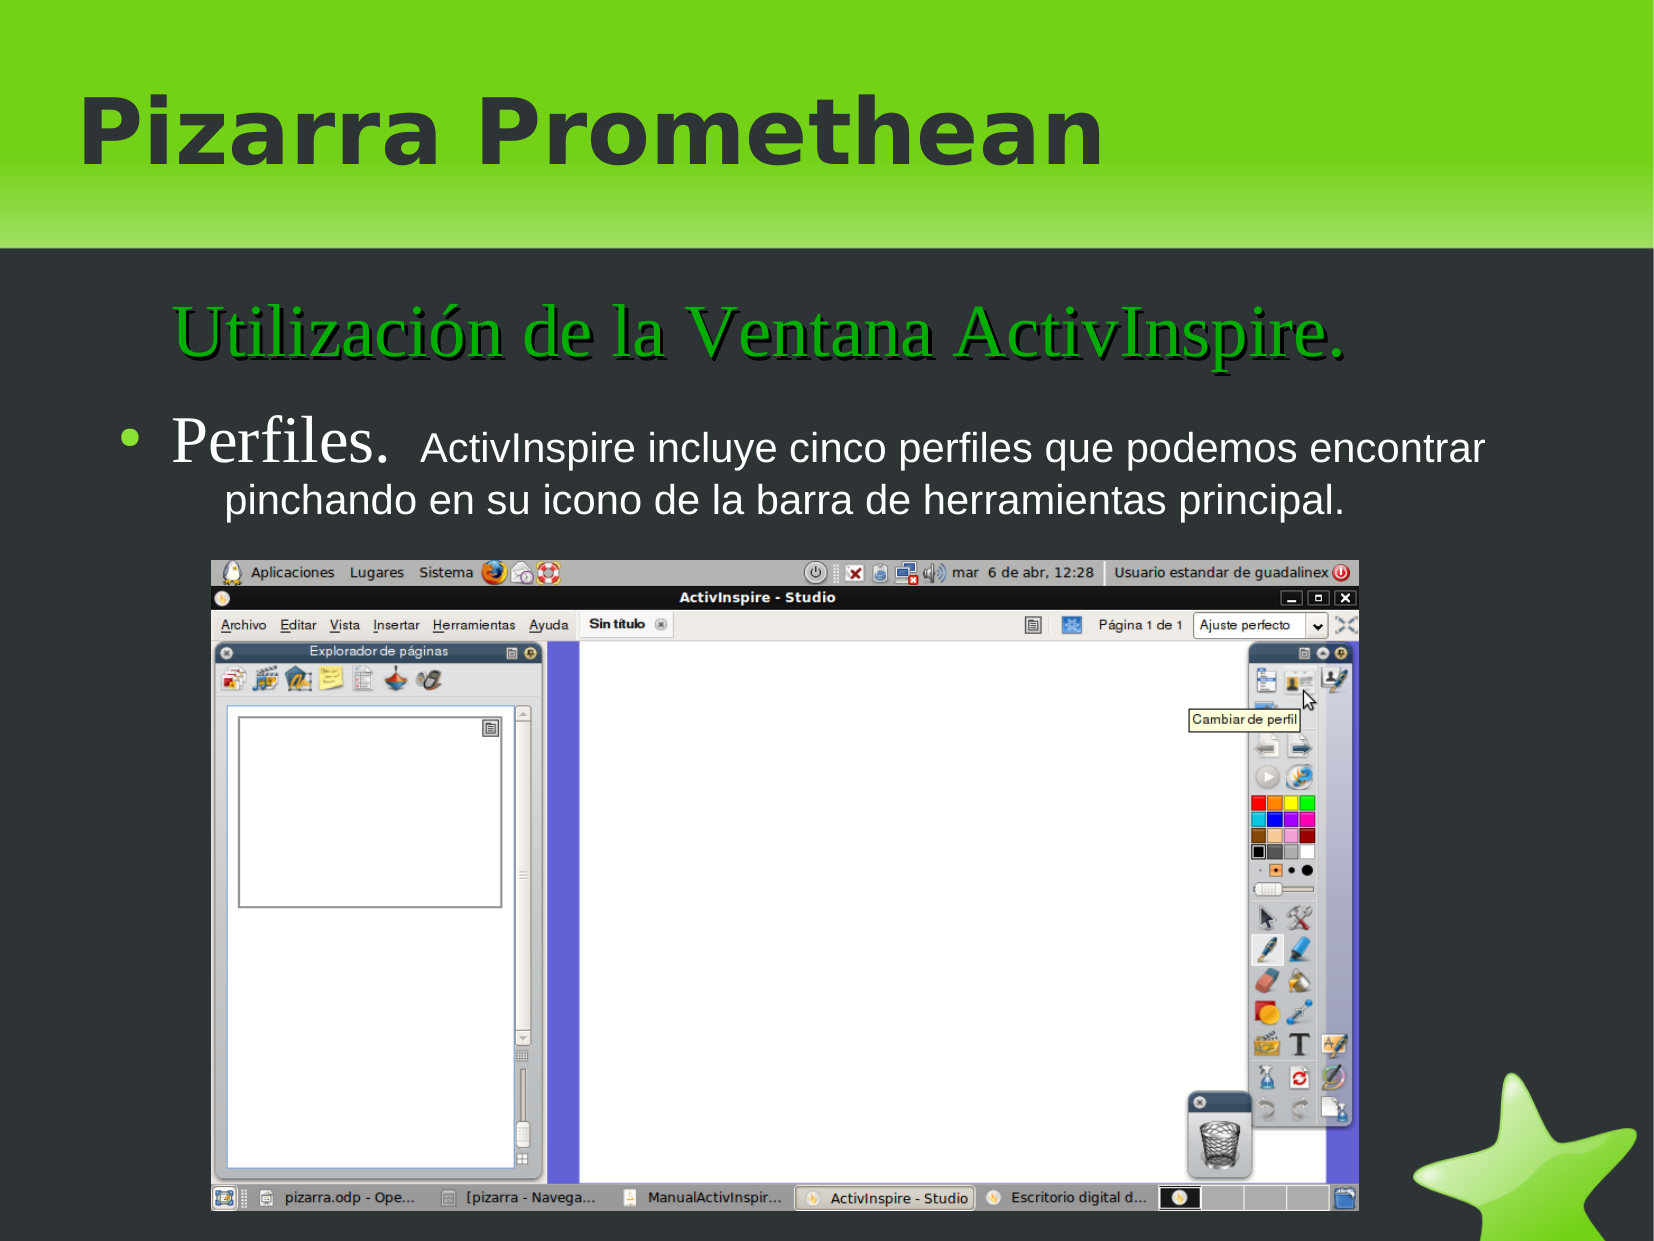

# Pizarra Promethean
Utilización de la Ventana ActivInspire.
Perfiles. ActivInspire incluye cinco perfiles que podemos encontrar pinchando en su icono de la barra de herramientas principal.